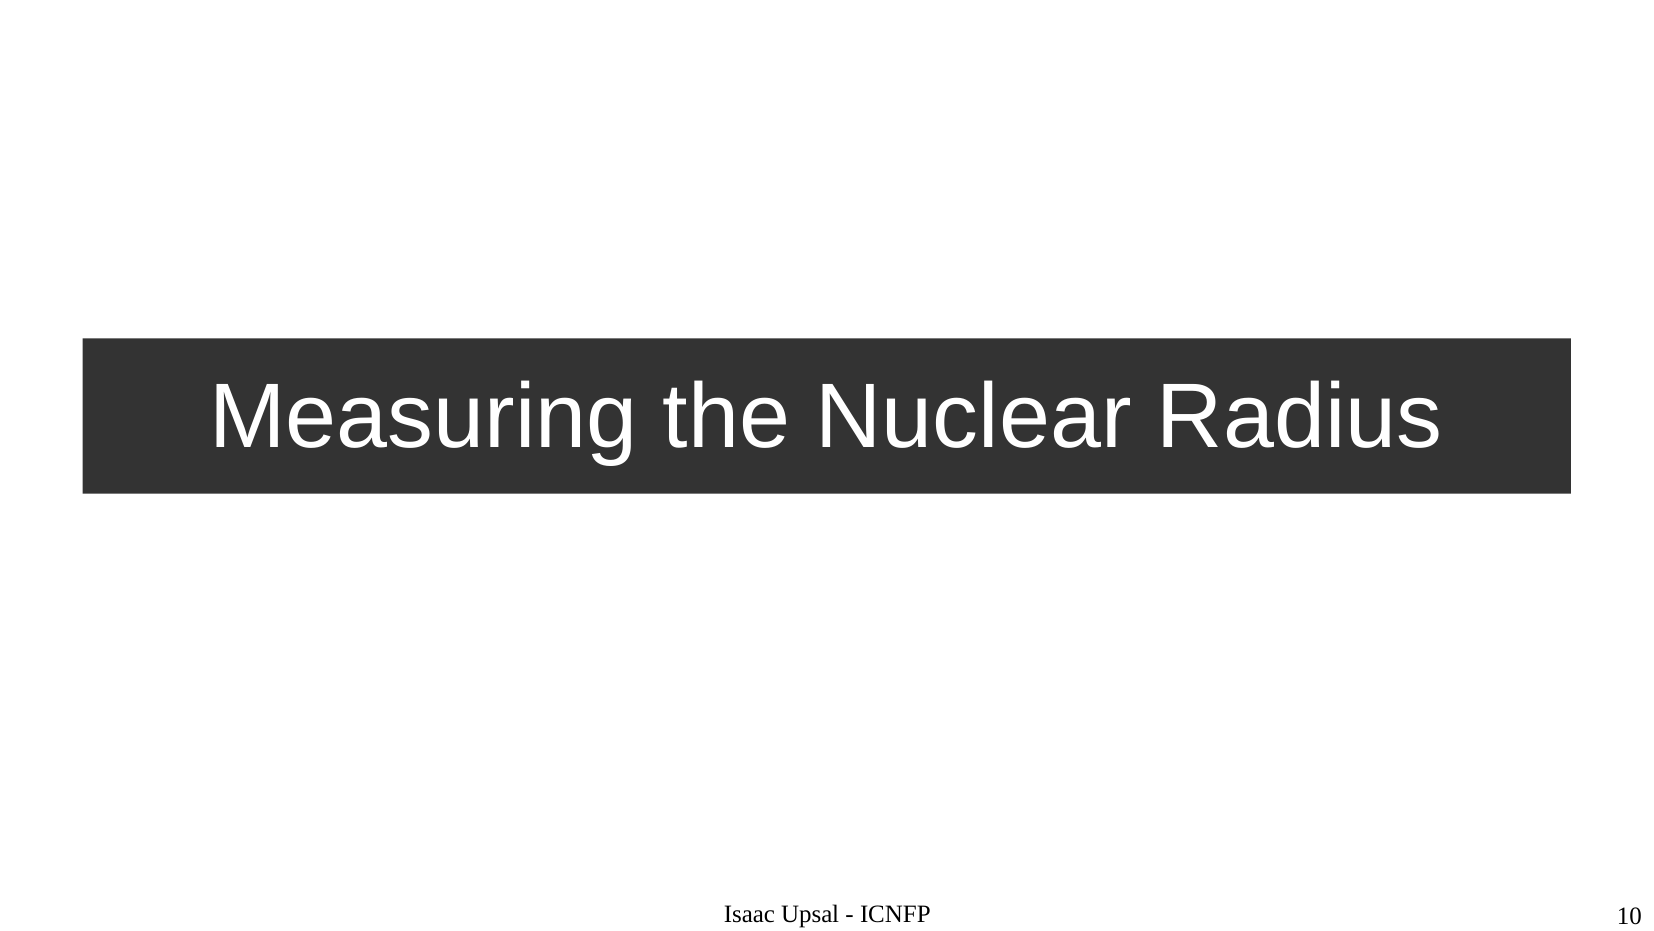

# Measuring the Nuclear Radius
Isaac Upsal - ICNFP
10